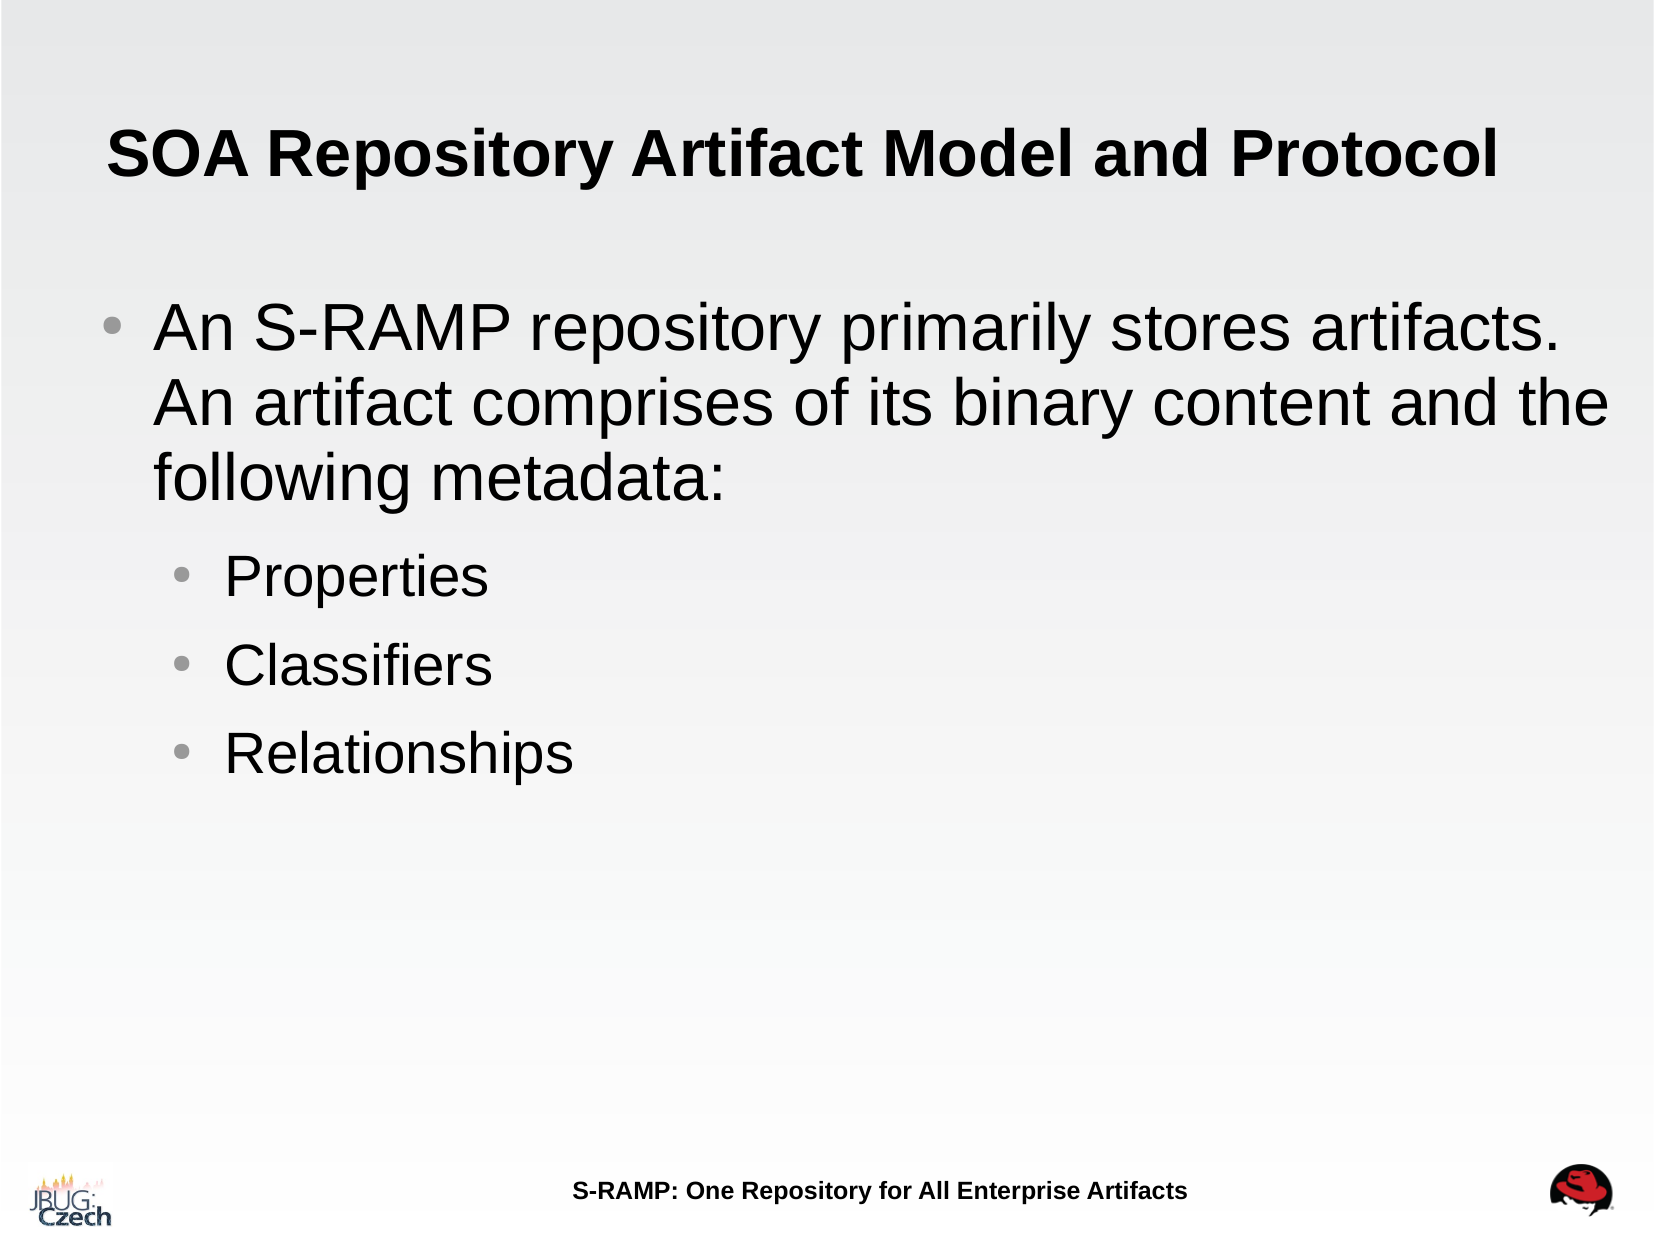

# SOA Repository Artifact Model and Protocol
An S-RAMP repository primarily stores artifacts. An artifact comprises of its binary content and the following metadata:
Properties
Classifiers
Relationships